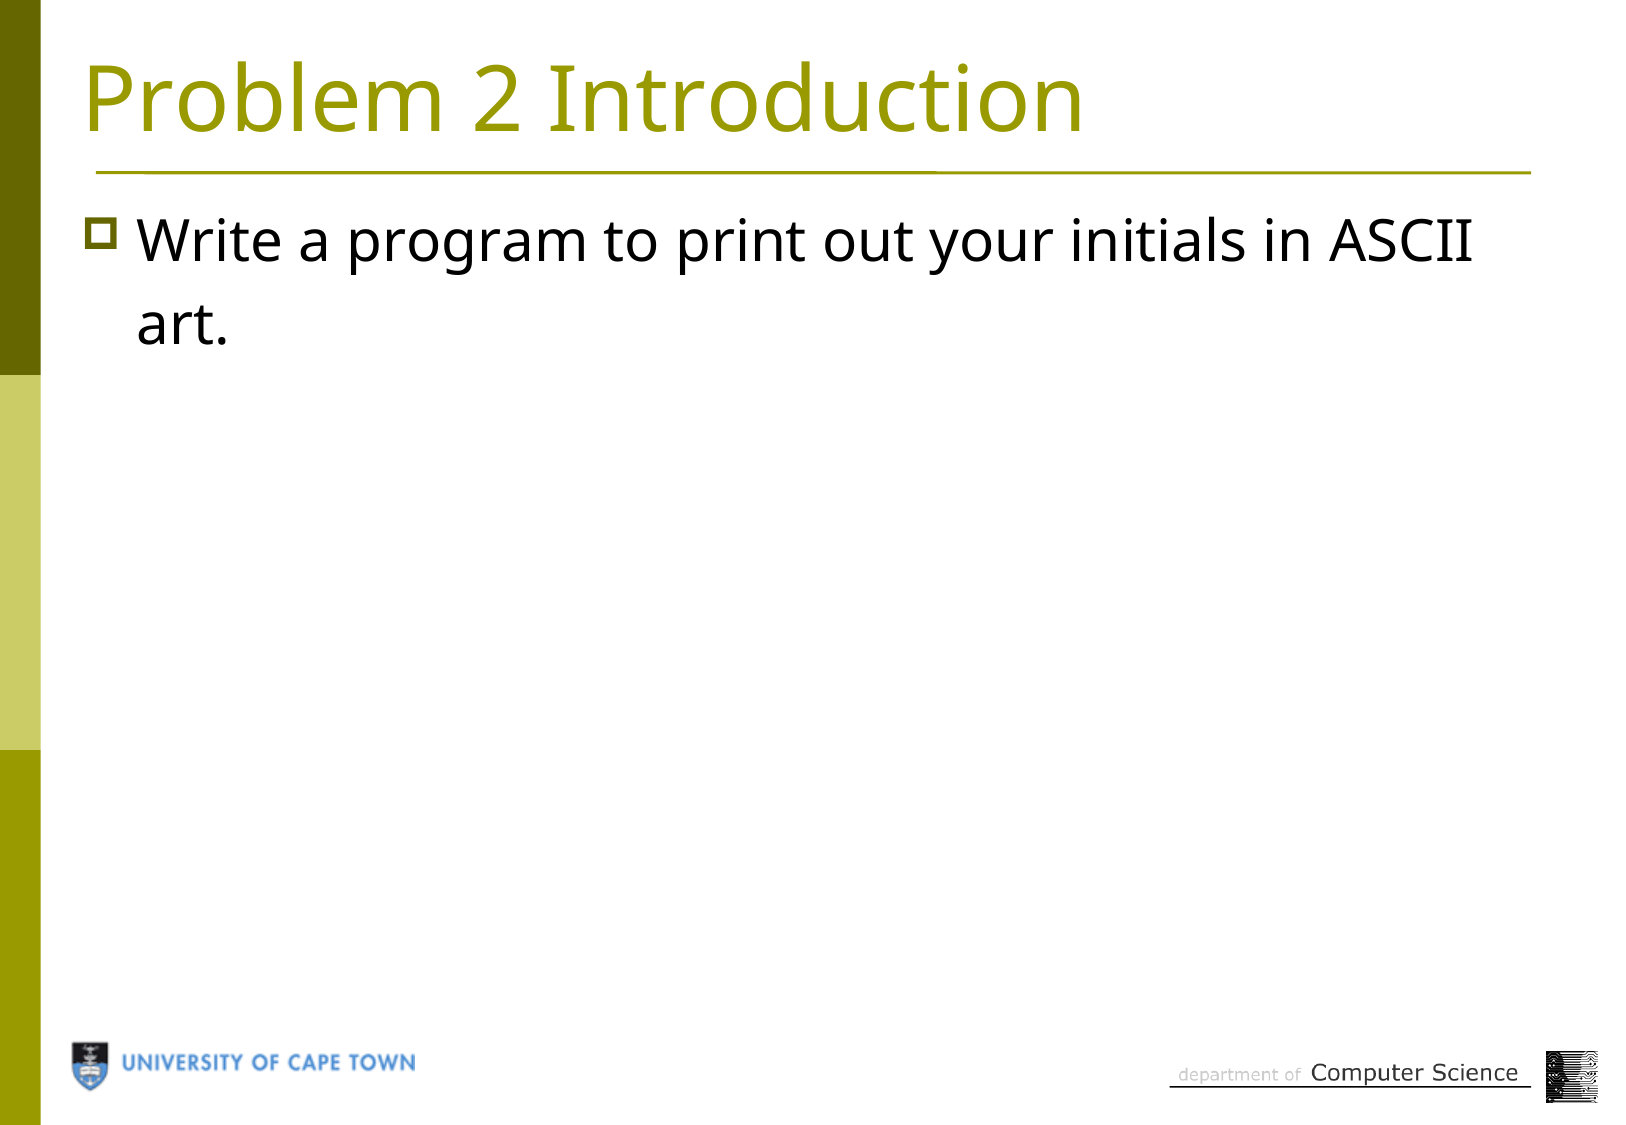

# Problem 2 Introduction
Write a program to print out your initials in ASCII art.